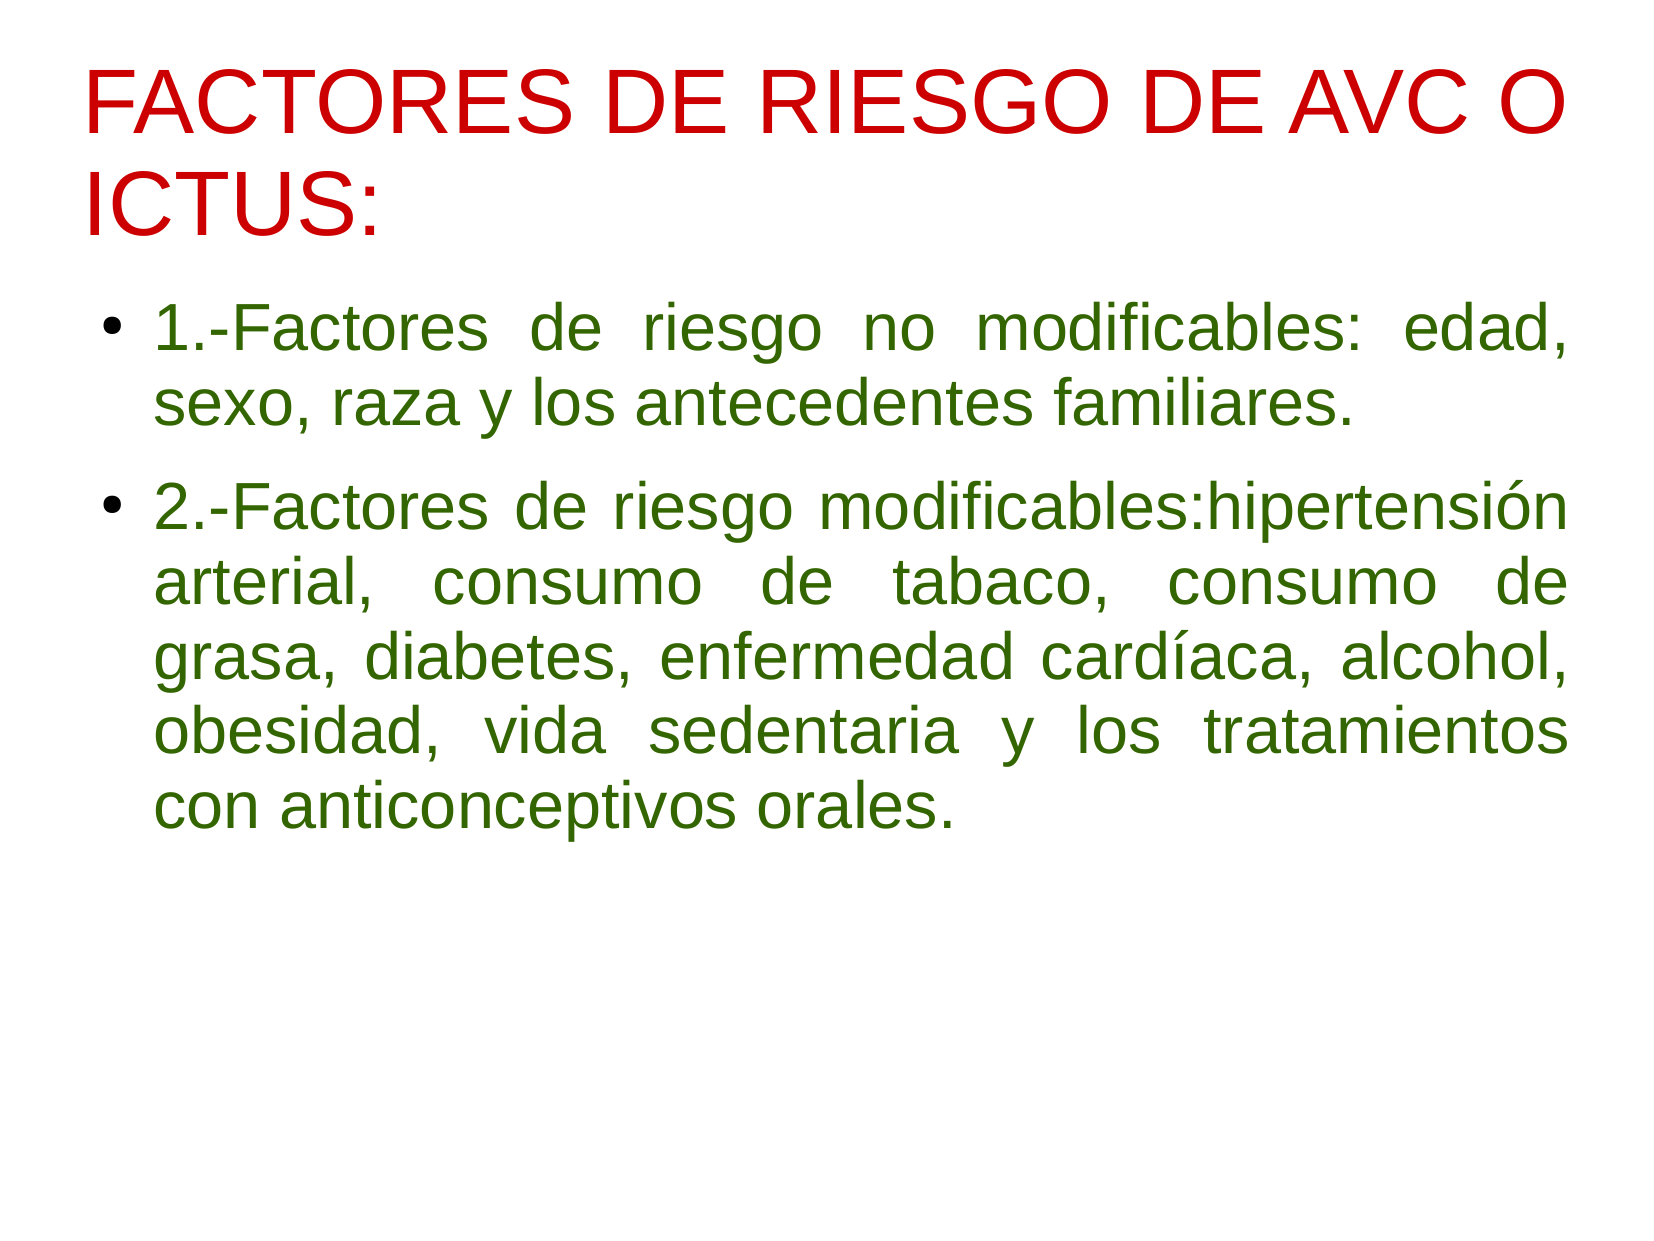

# FACTORES DE RIESGO DE AVC O ICTUS:
1.-Factores de riesgo no modificables: edad, sexo, raza y los antecedentes familiares.
2.-Factores de riesgo modificables:hipertensión arterial, consumo de tabaco, consumo de grasa, diabetes, enfermedad cardíaca, alcohol, obesidad, vida sedentaria y los tratamientos con anticonceptivos orales.